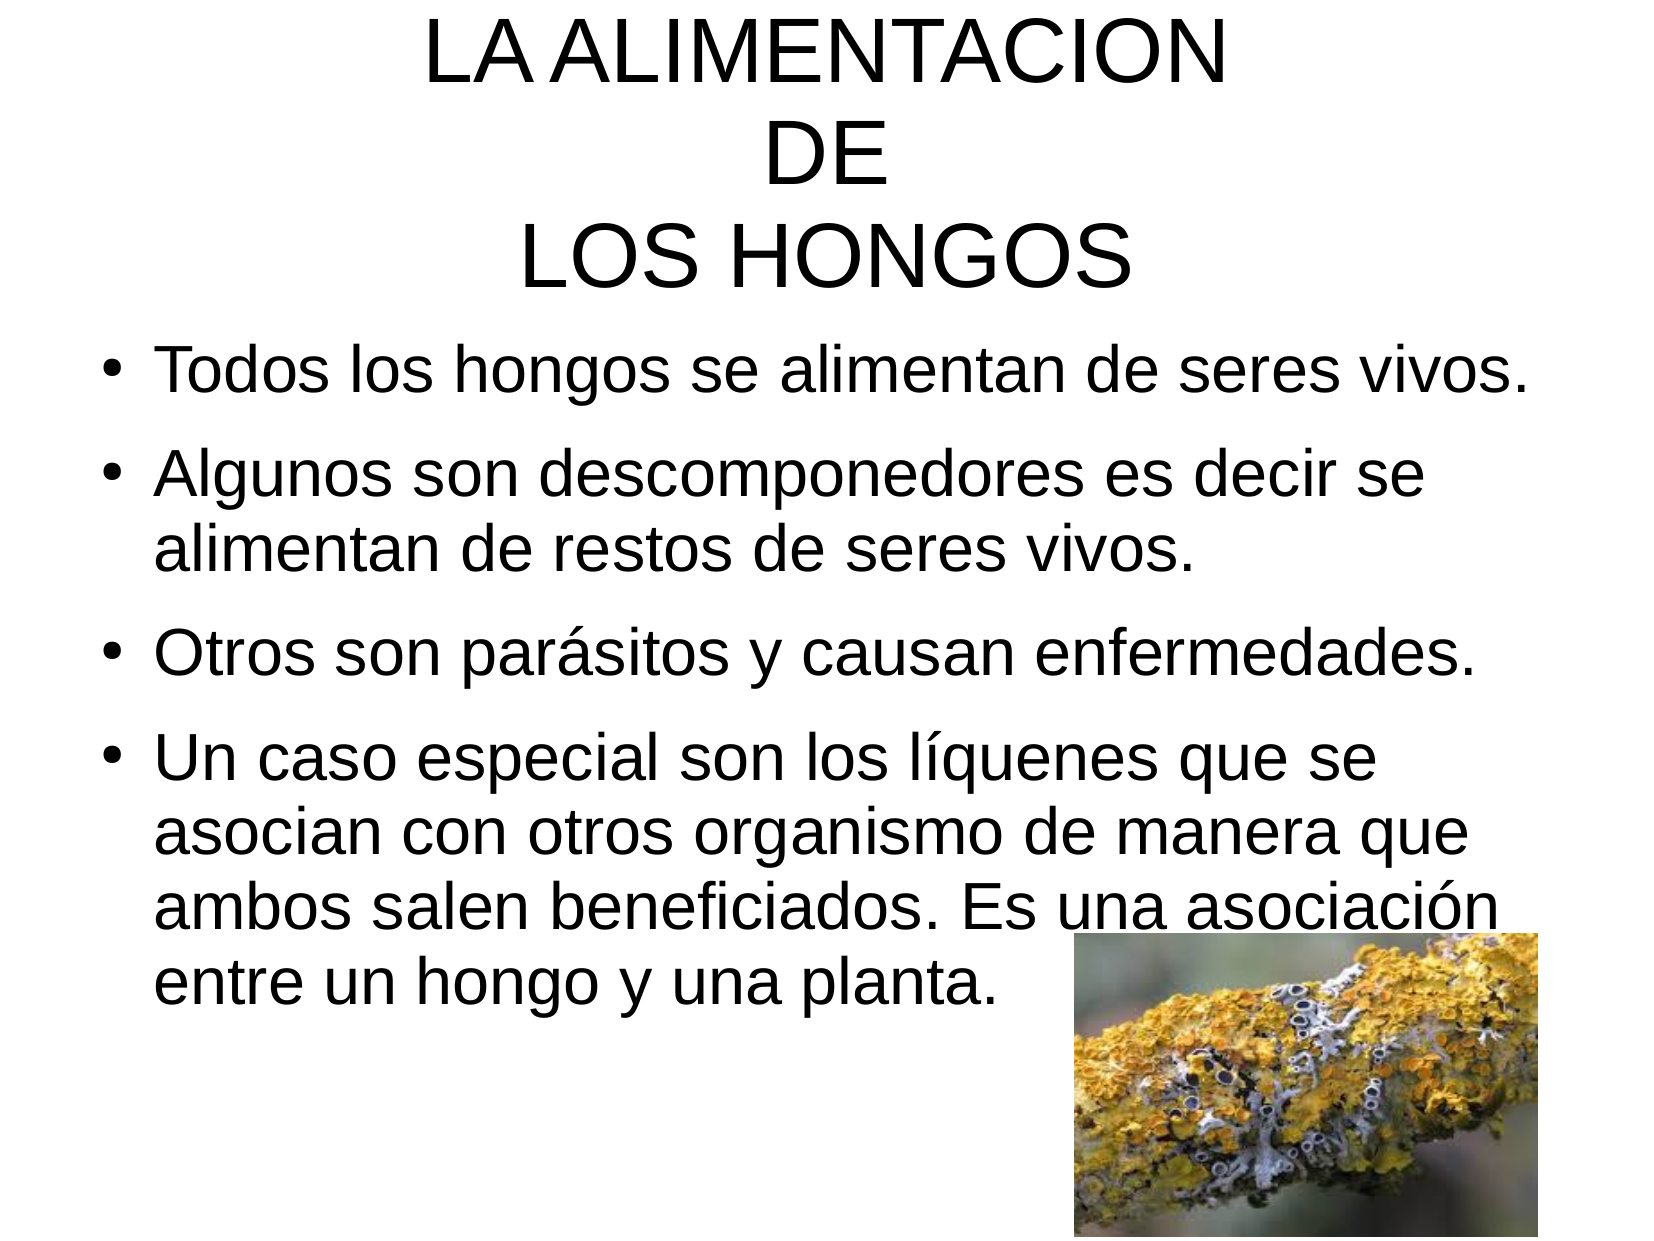

# LA ALIMENTACION DE LOS HONGOS
Todos los hongos se alimentan de seres vivos.
Algunos son descomponedores es decir se alimentan de restos de seres vivos.
Otros son parásitos y causan enfermedades.
Un caso especial son los líquenes que se asocian con otros organismo de manera que ambos salen beneficiados. Es una asociación entre un hongo y una planta.